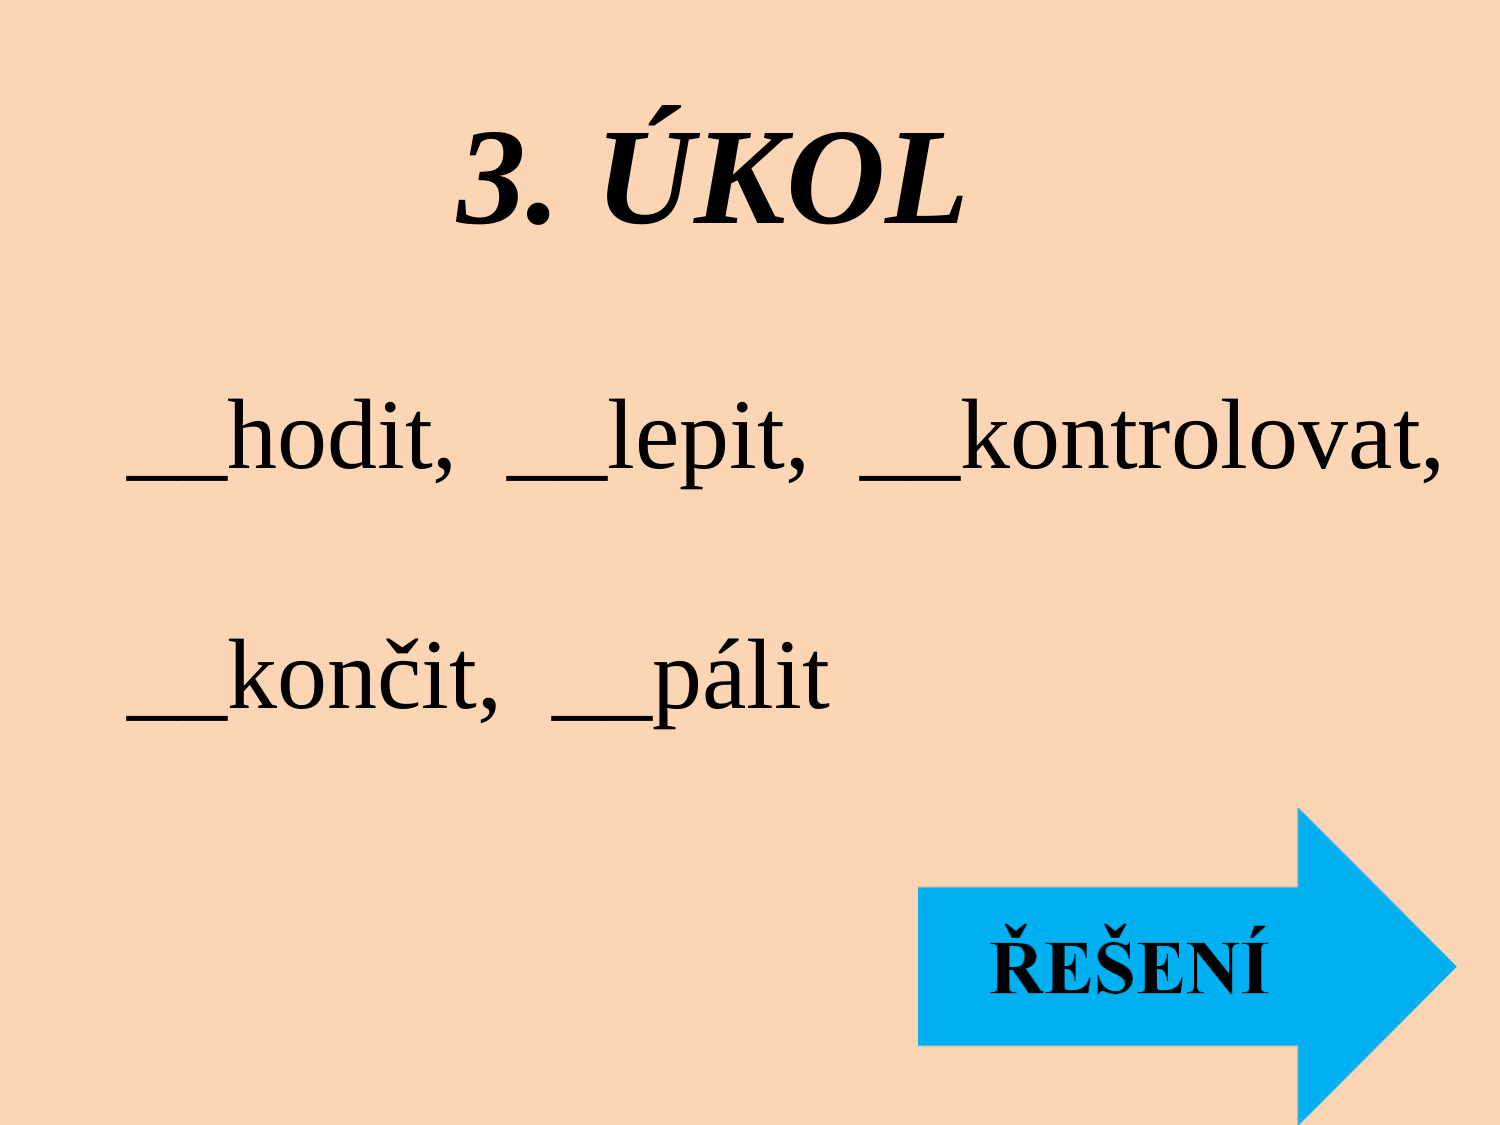

3. ÚKOL
__hodit, __lepit, __kontrolovat,
__končit, __pálit